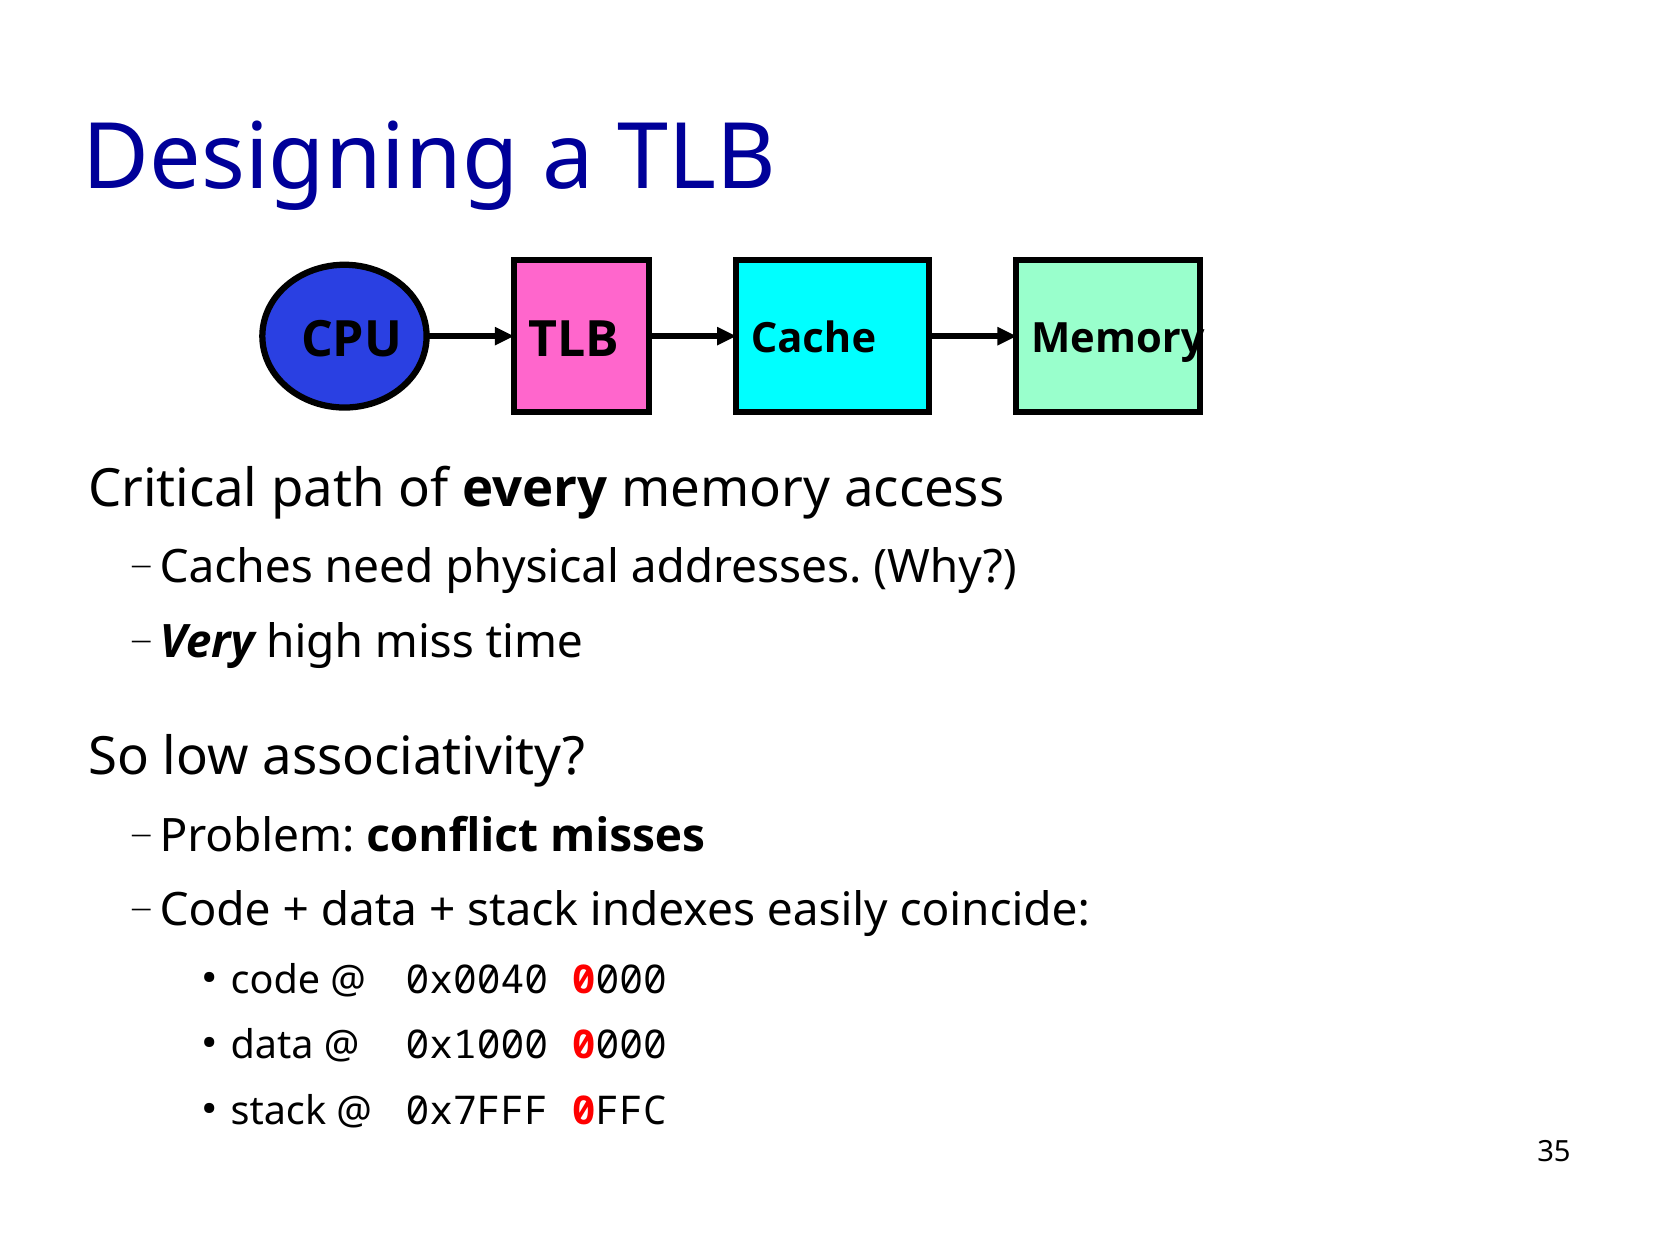

# Designing a TLB
TLB
Cache
Memory
CPU
Critical path of every memory access
Caches need physical addresses. (Why?)
Very high miss time
So low associativity?
Problem: conflict misses
Code + data + stack indexes easily coincide:
code @ 	0x0040 0000
data @ 	0x1000 0000
stack @ 	0x7FFF 0FFC
35